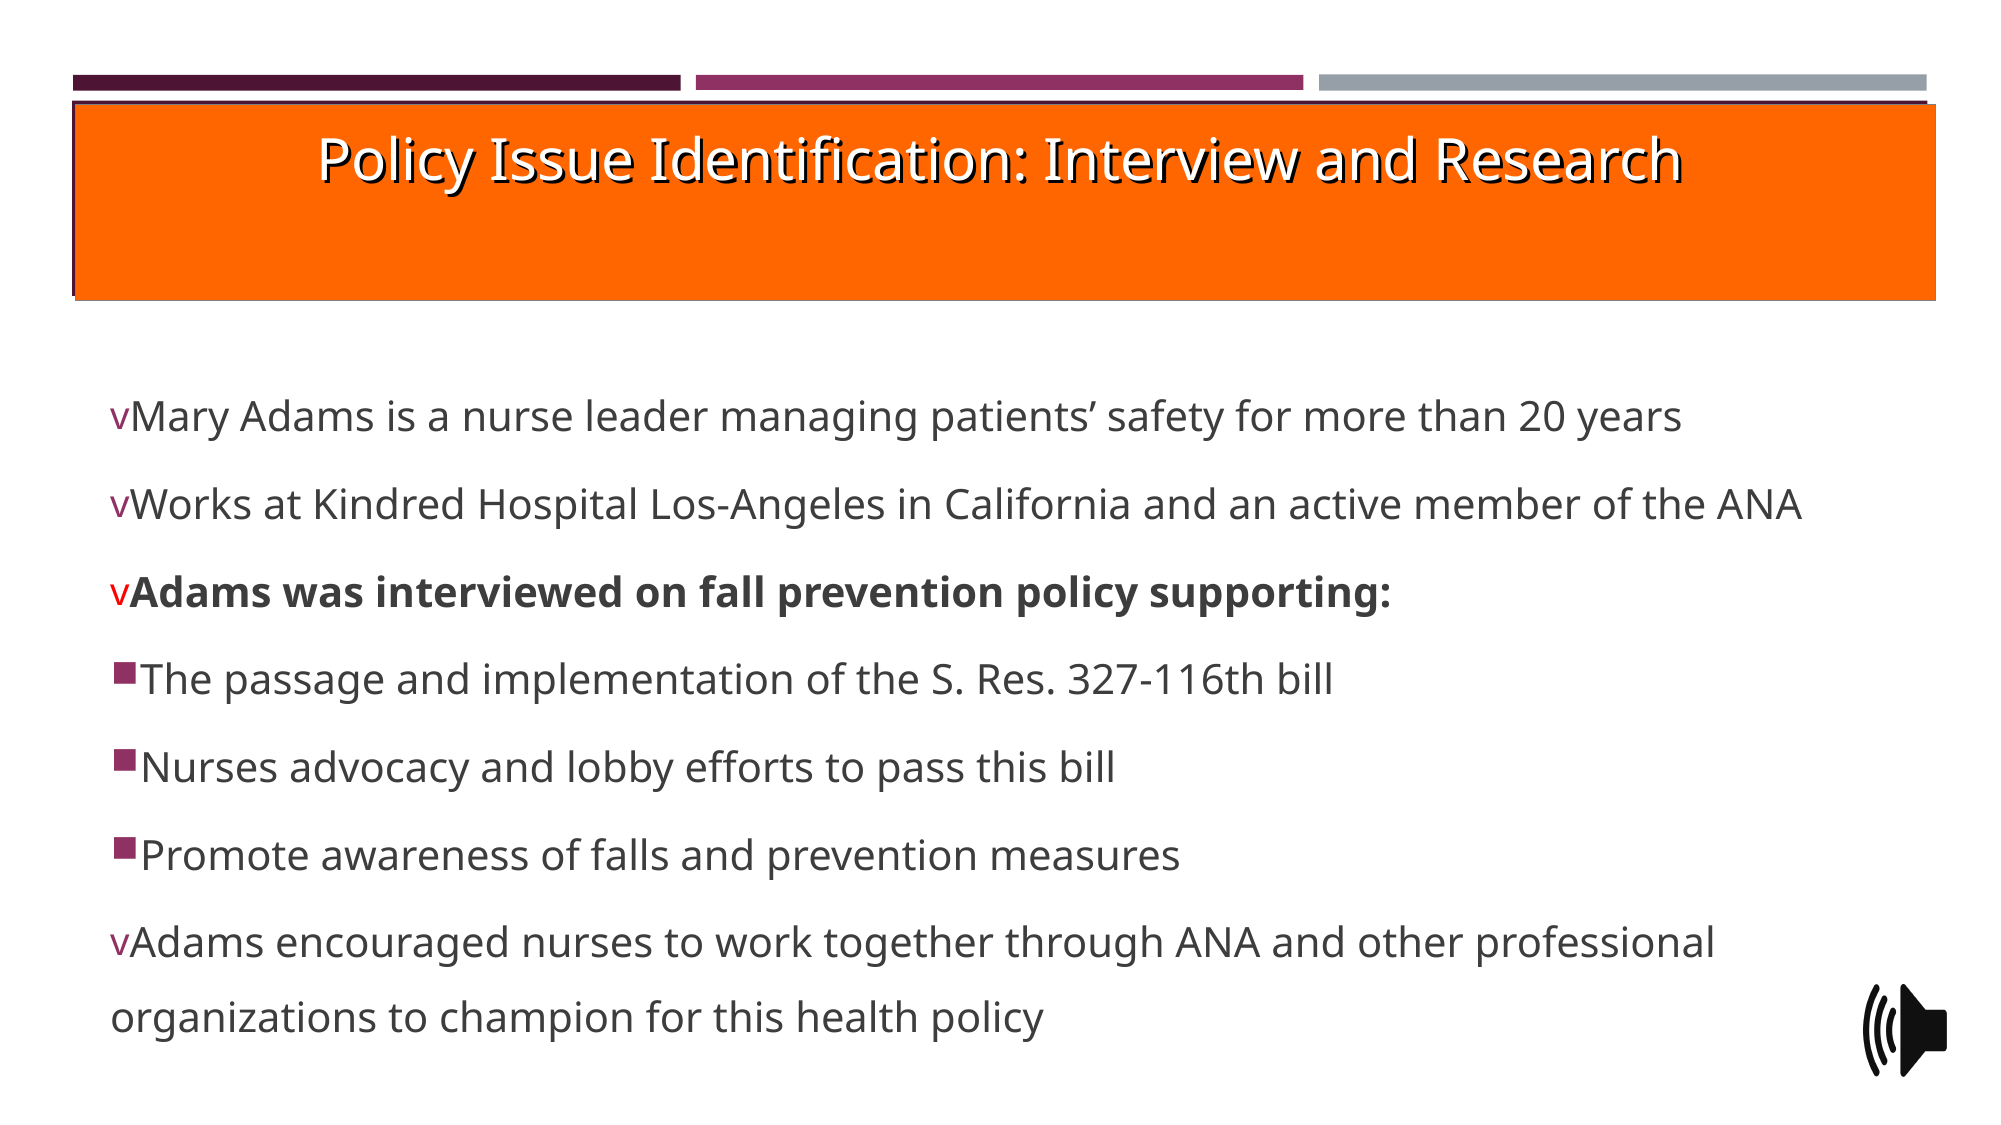

# Policy Issue Identification: Interview and Research
Mary Adams is a nurse leader managing patients’ safety for more than 20 years
Works at Kindred Hospital Los-Angeles in California and an active member of the ANA
Adams was interviewed on fall prevention policy supporting:
The passage and implementation of the S. Res. 327-116th bill
Nurses advocacy and lobby efforts to pass this bill
Promote awareness of falls and prevention measures
Adams encouraged nurses to work together through ANA and other professional organizations to champion for this health policy